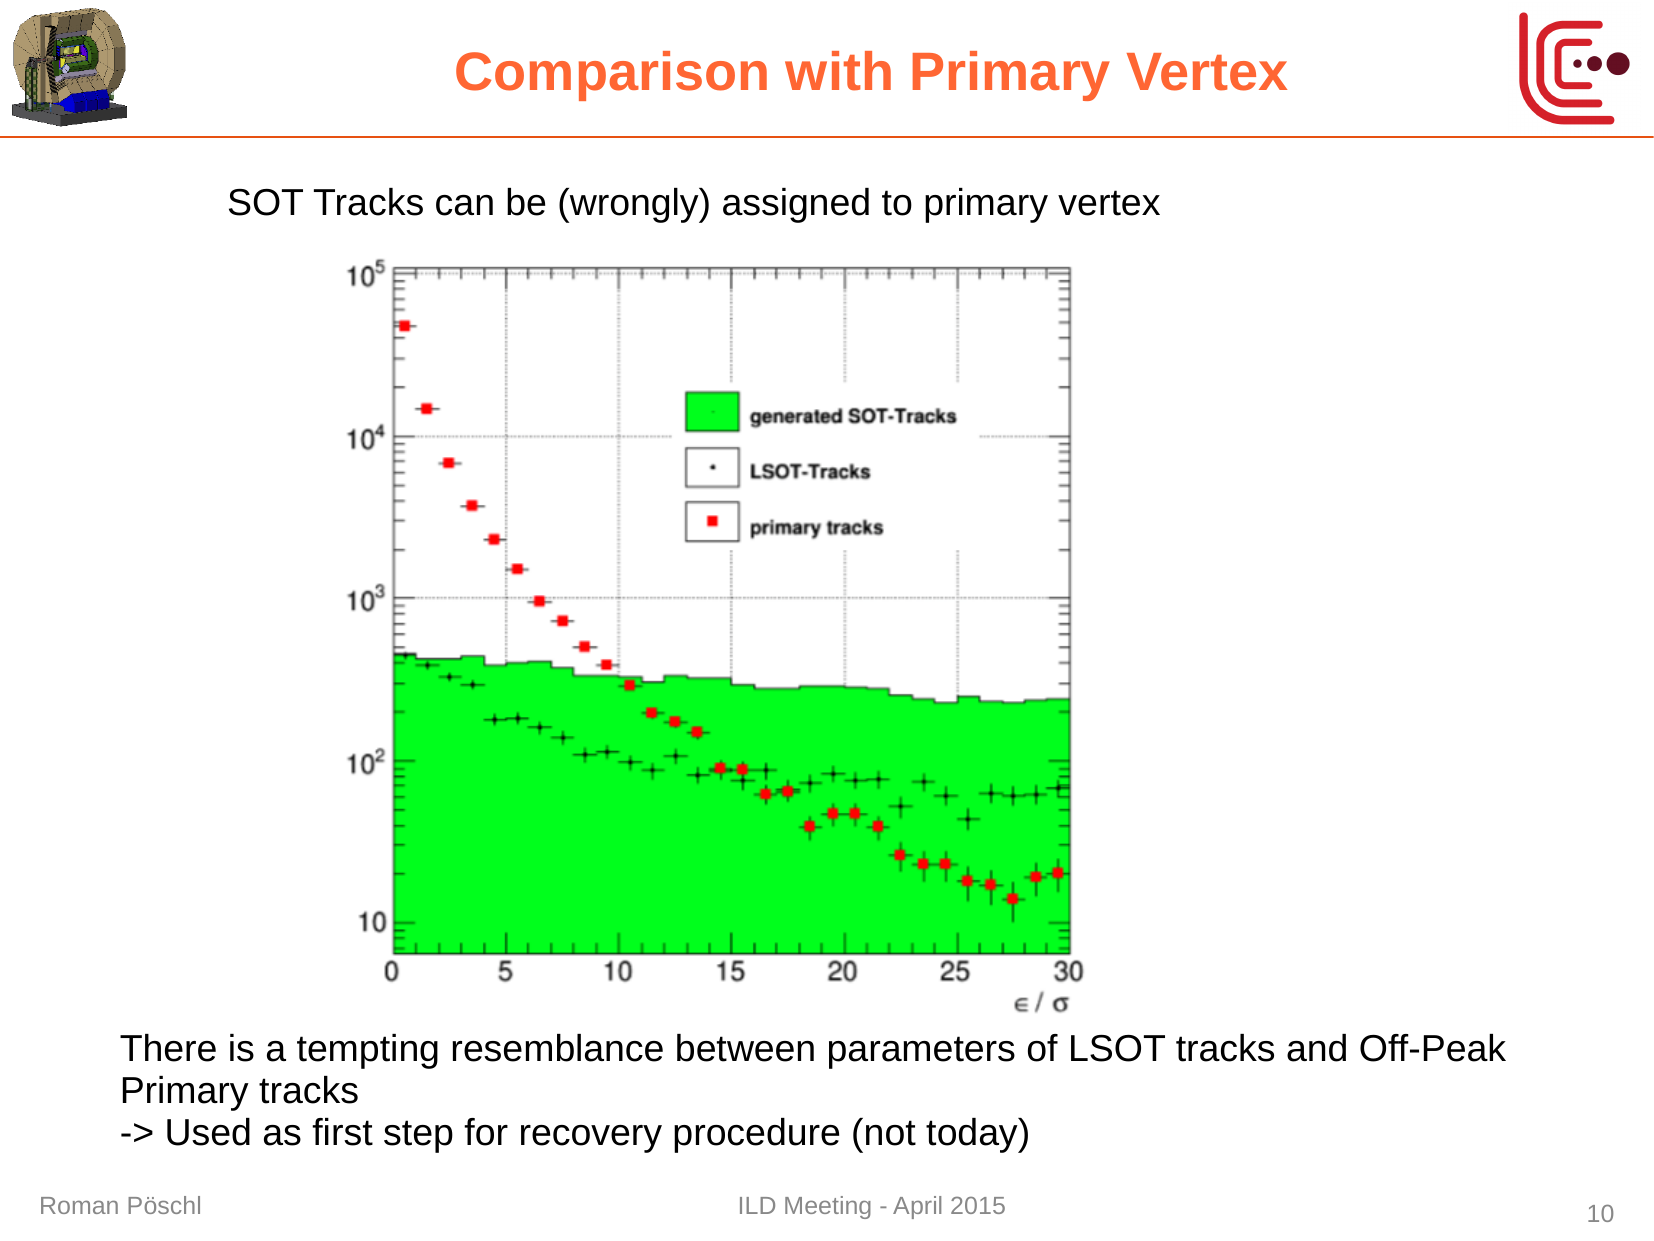

# Comparison with Primary Vertex
SOT Tracks can be (wrongly) assigned to primary vertex
There is a tempting resemblance between parameters of LSOT tracks and Off-Peak
Primary tracks
-> Used as first step for recovery procedure (not today)